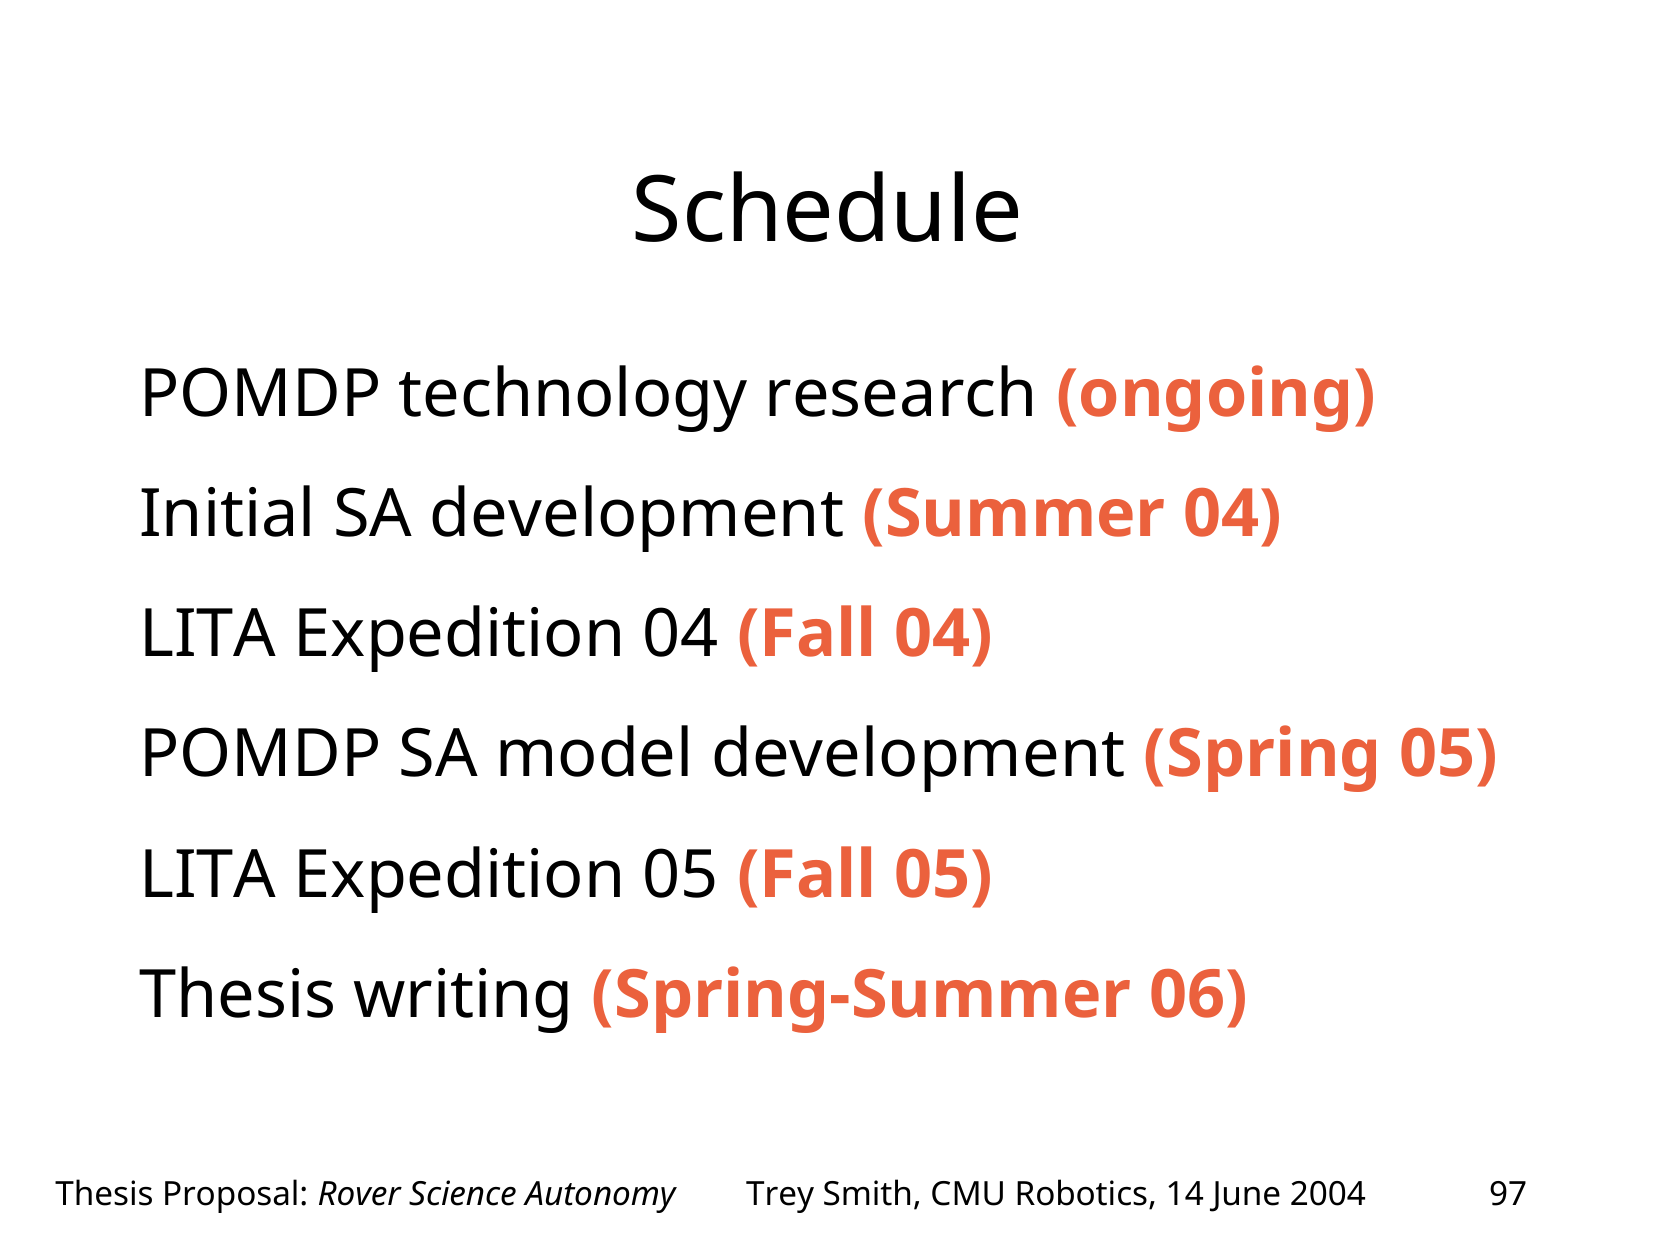

# Schedule
POMDP technology research (ongoing)
Initial SA development (Summer 04)
LITA Expedition 04 (Fall 04)
POMDP SA model development (Spring 05)
LITA Expedition 05 (Fall 05)
Thesis writing (Spring-Summer 06)